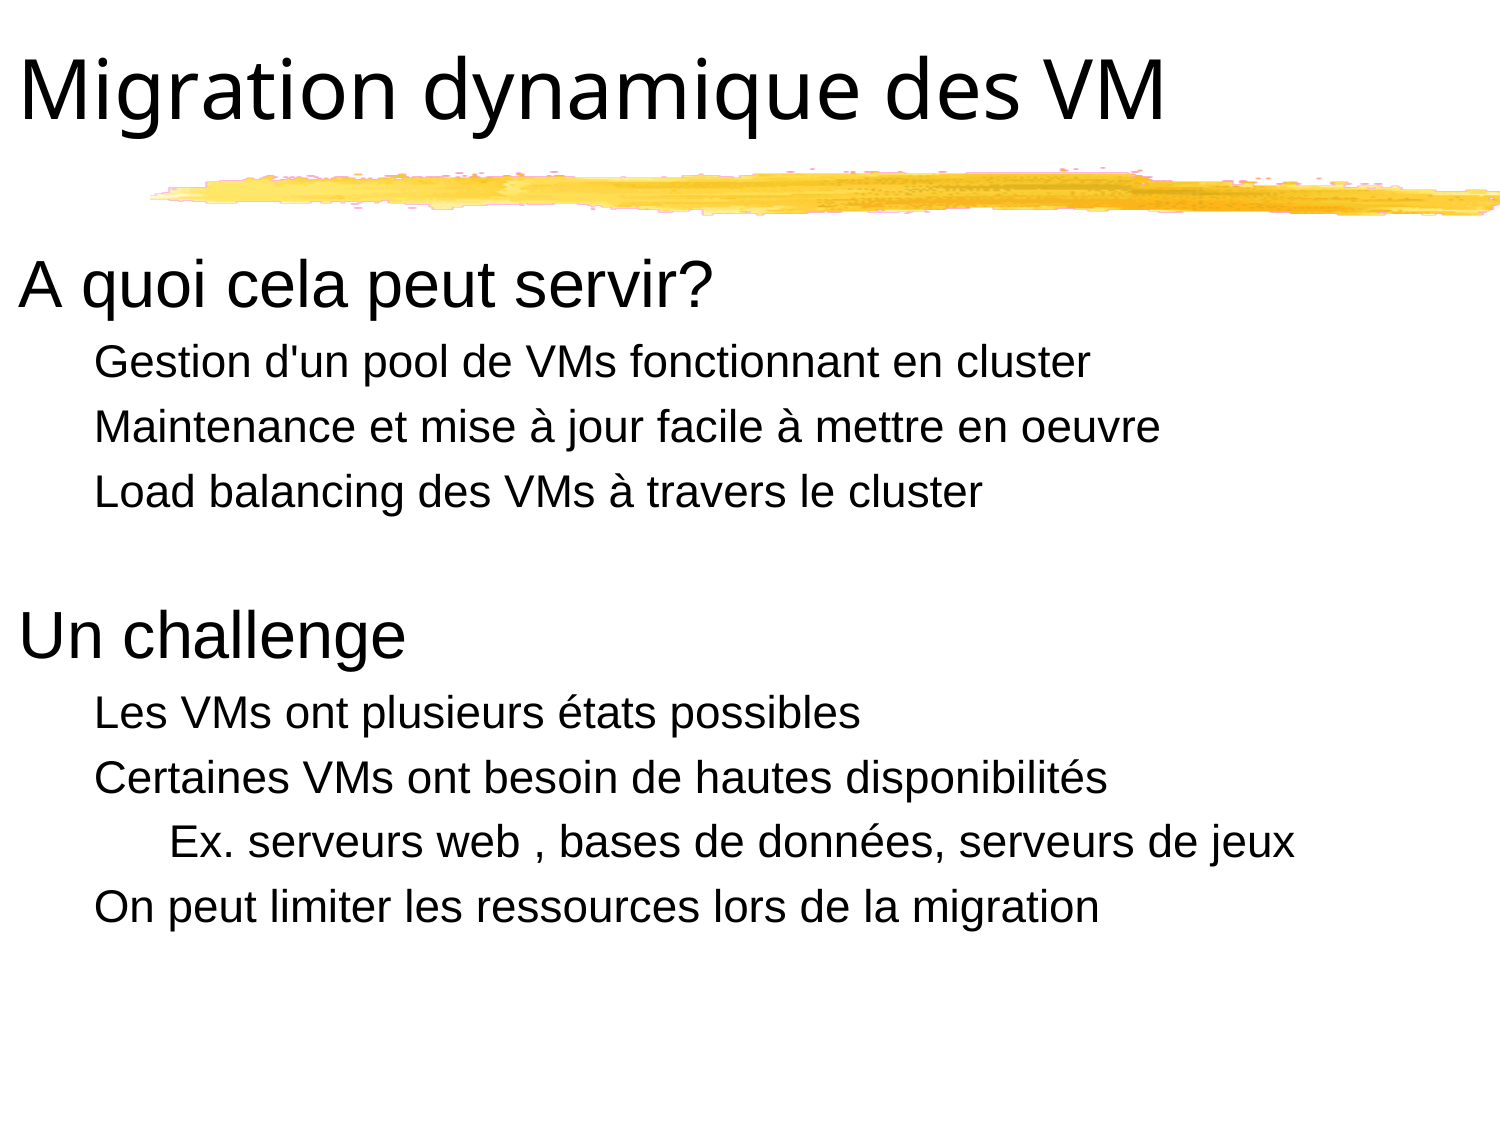

# Migration dynamique des VM
A quoi cela peut servir?
Gestion d'un pool de VMs fonctionnant en cluster
Maintenance et mise à jour facile à mettre en oeuvre
Load balancing des VMs à travers le cluster
Un challenge
Les VMs ont plusieurs états possibles
Certaines VMs ont besoin de hautes disponibilités
Ex. serveurs web , bases de données, serveurs de jeux
On peut limiter les ressources lors de la migration